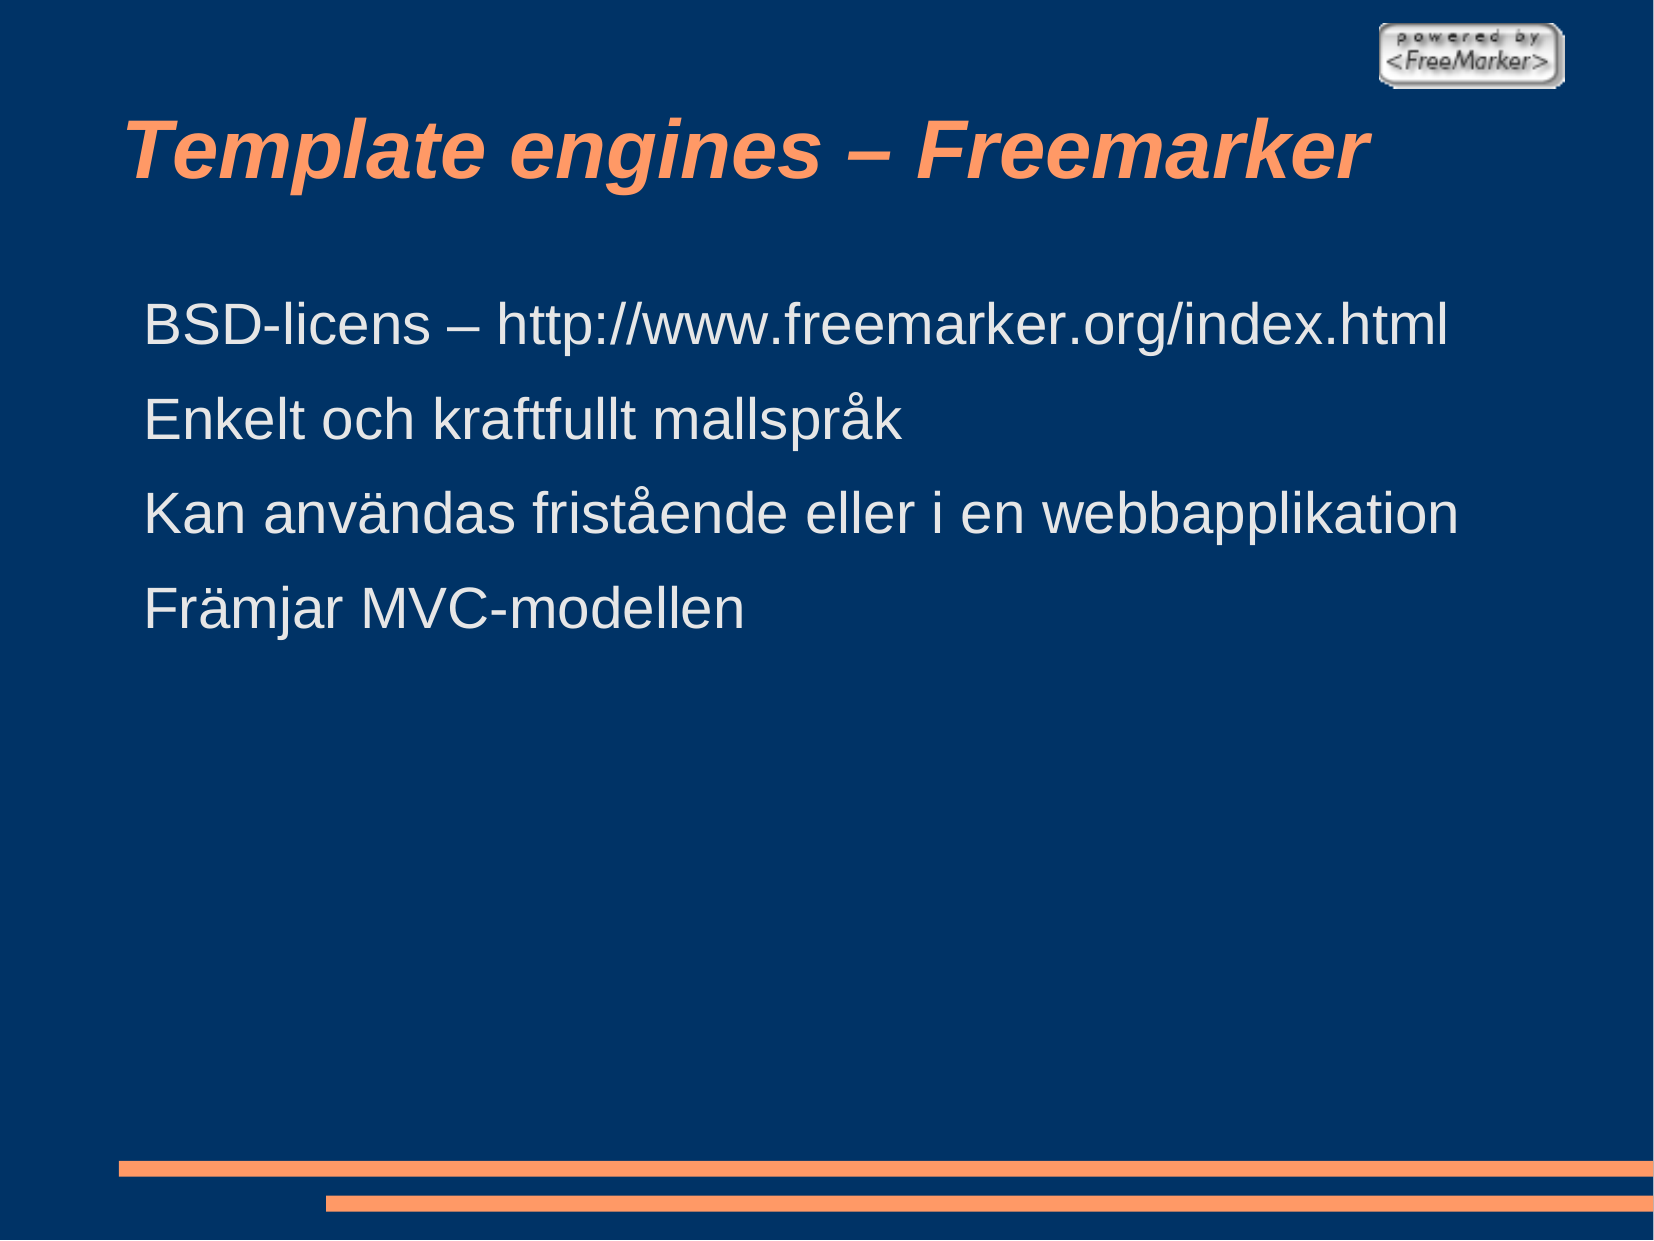

# Template engines – Freemarker
BSD-licens – http://www.freemarker.org/index.html
Enkelt och kraftfullt mallspråk
Kan användas fristående eller i en webbapplikation
Främjar MVC-modellen